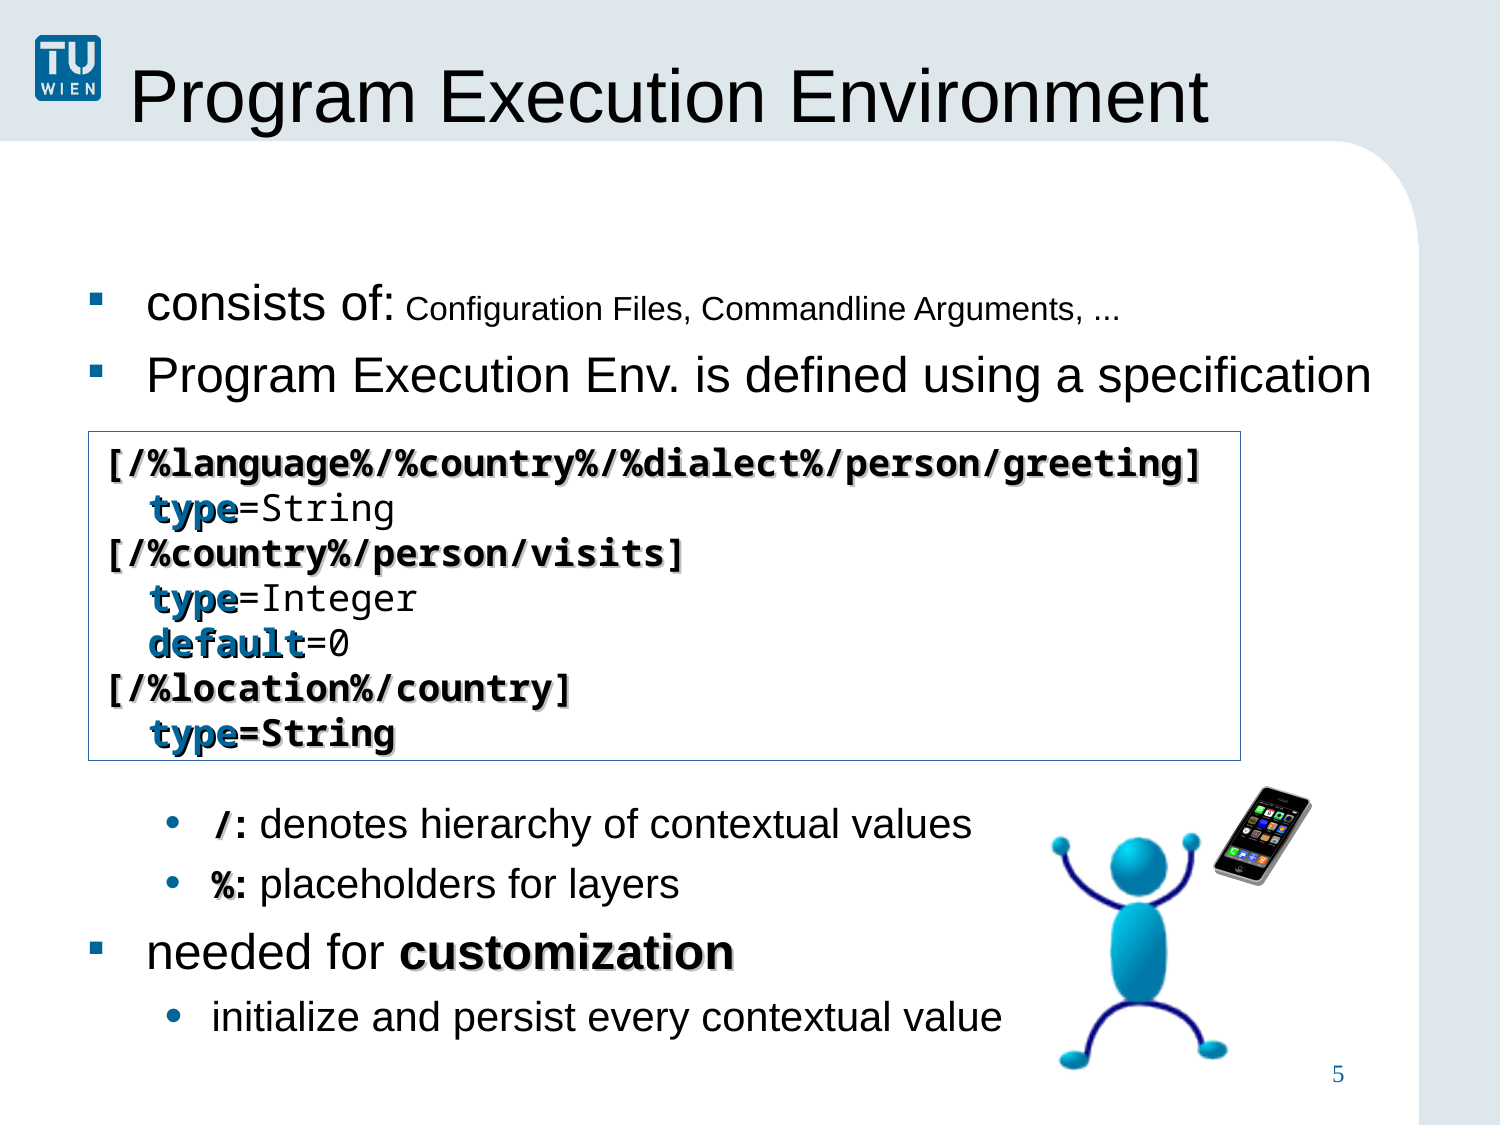

# Program Execution Environment
consists of: Configuration Files, Commandline Arguments, ...
Program Execution Env. is defined using a specification
/: denotes hierarchy of contextual values
%: placeholders for layers
needed for customization
initialize and persist every contextual value
[/%language%/%country%/%dialect%/person/greeting]
 type=String
[/%country%/person/visits]
 type=Integer
 default=0
[/%location%/country]
 type=String
5